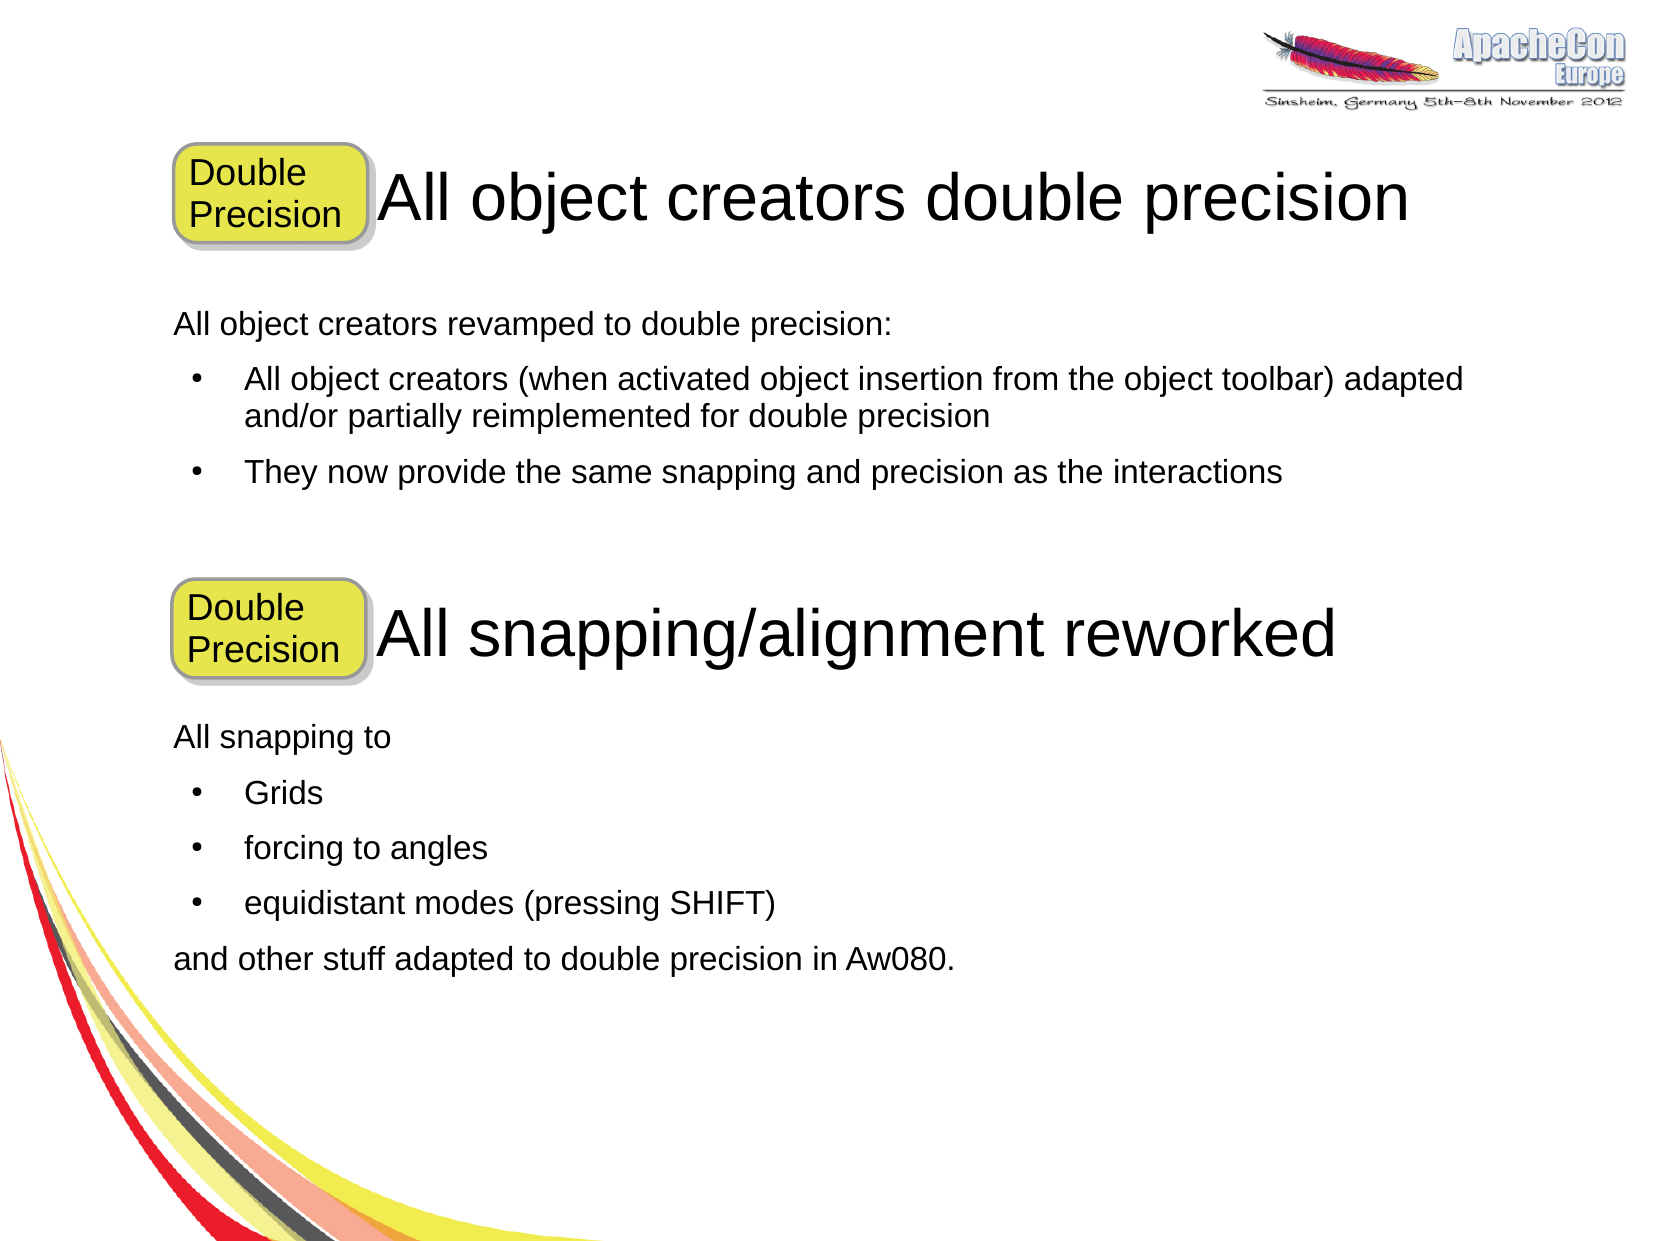

Double
Precision
# All object creators double precision
All object creators revamped to double precision:
All object creators (when activated object insertion from the object toolbar) adapted and/or partially reimplemented for double precision
They now provide the same snapping and precision as the interactions
Double
Precision
All snapping/alignment reworked
All snapping to
Grids
forcing to angles
equidistant modes (pressing SHIFT)
and other stuff adapted to double precision in Aw080.